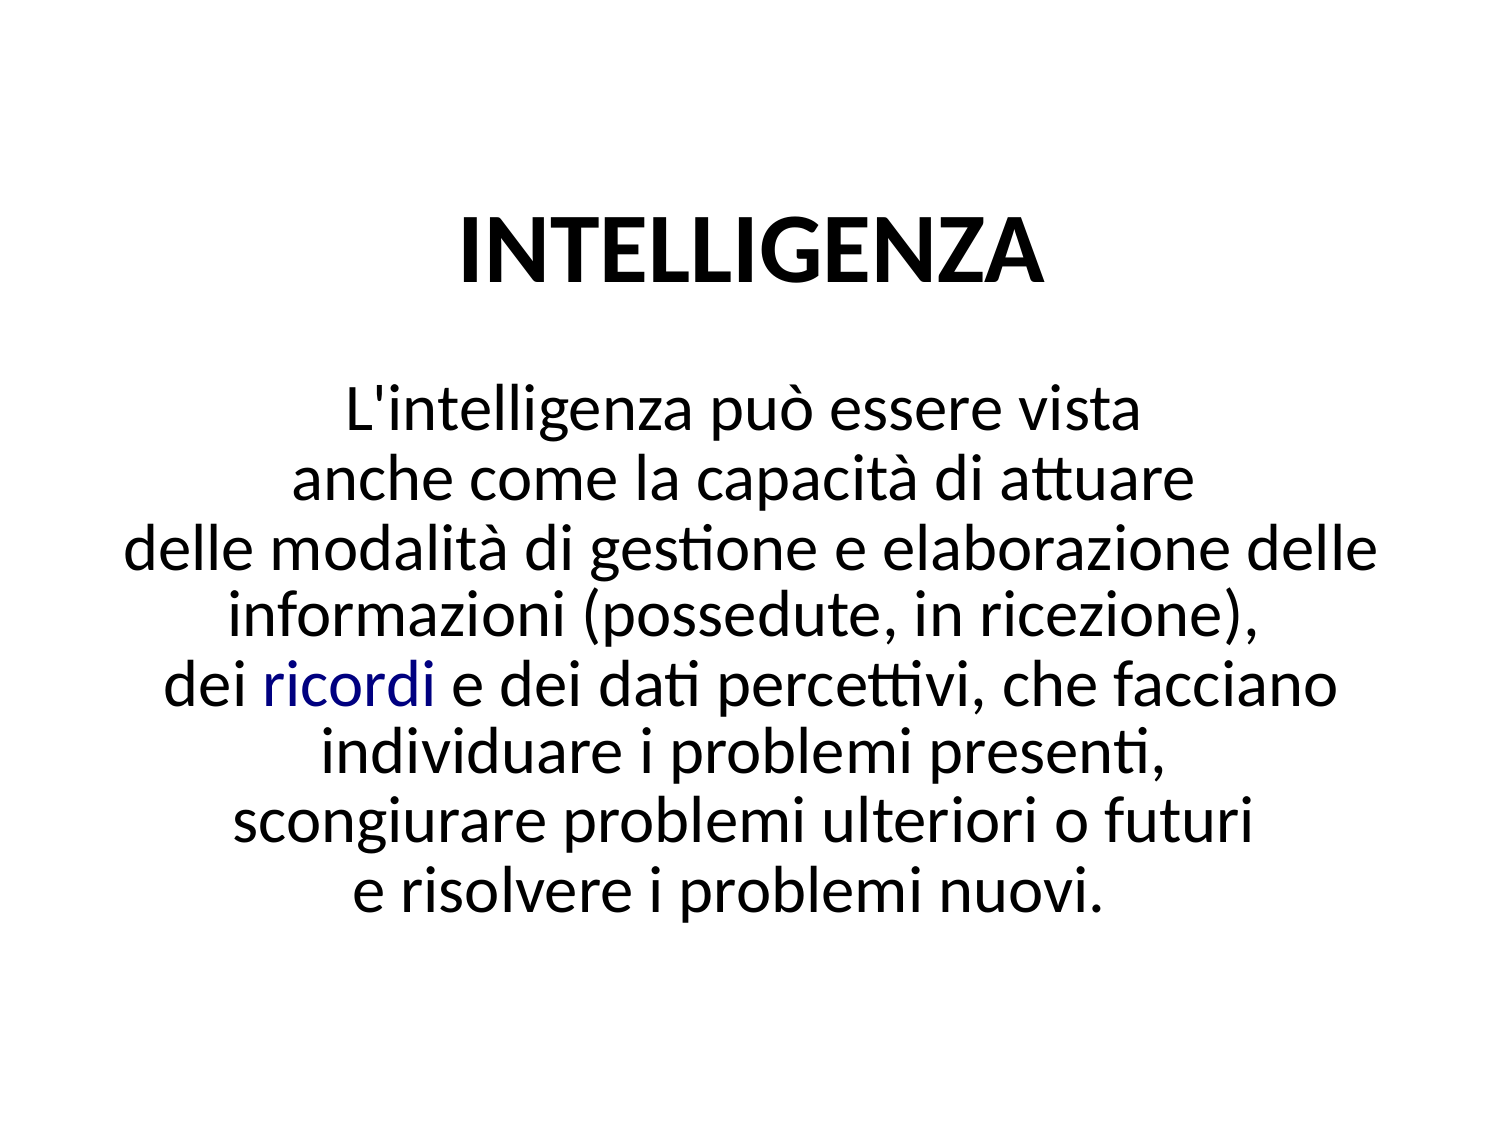

INTELLIGENZA
L'intelligenza può essere vista
anche come la capacità di attuare
delle modalità di gestione e elaborazione delle informazioni (possedute, in ricezione),
dei ricordi e dei dati percettivi, che facciano individuare i problemi presenti,
scongiurare problemi ulteriori o futuri
e risolvere i problemi nuovi.